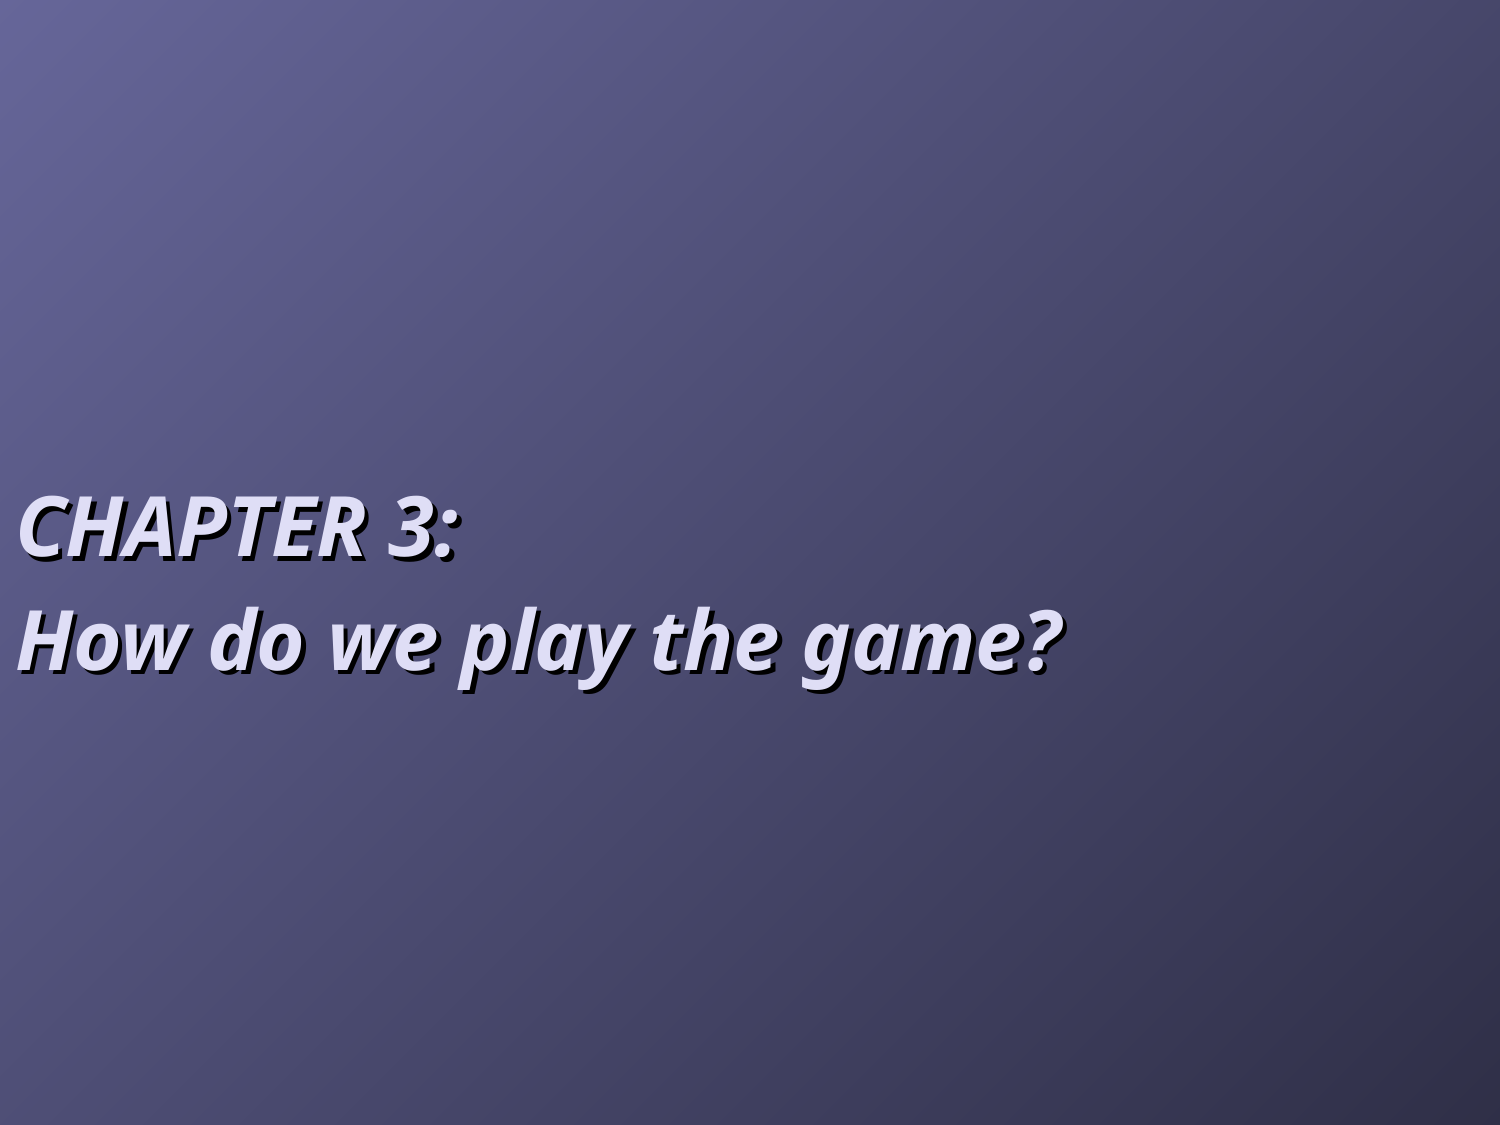

# CHAPTER 3: How do we play the game?